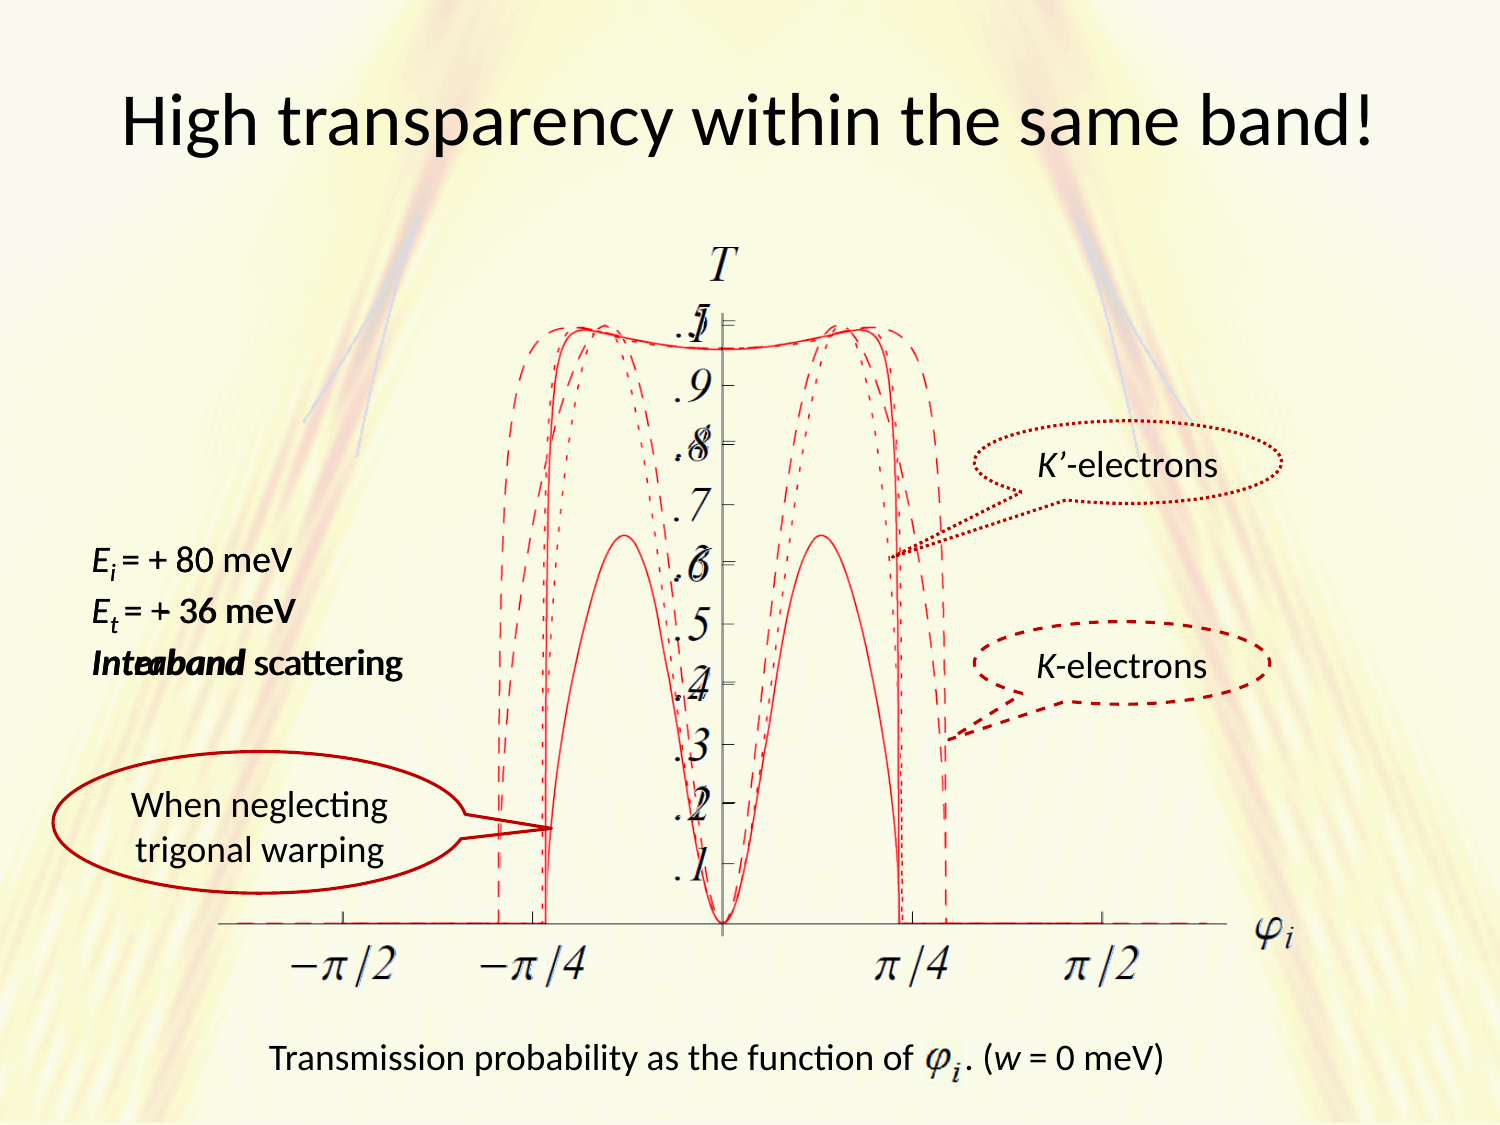

# High transparency within the same band!
Ei = + 80 meV
Et = - 36 meV
Interband scattering
Ei = + 80 meV
Et = + 36 meV
Intraband scattering
K’-electrons
K-electrons
When neglecting trigonal warping
Transmission probability as the function of . (w = 0 meV)